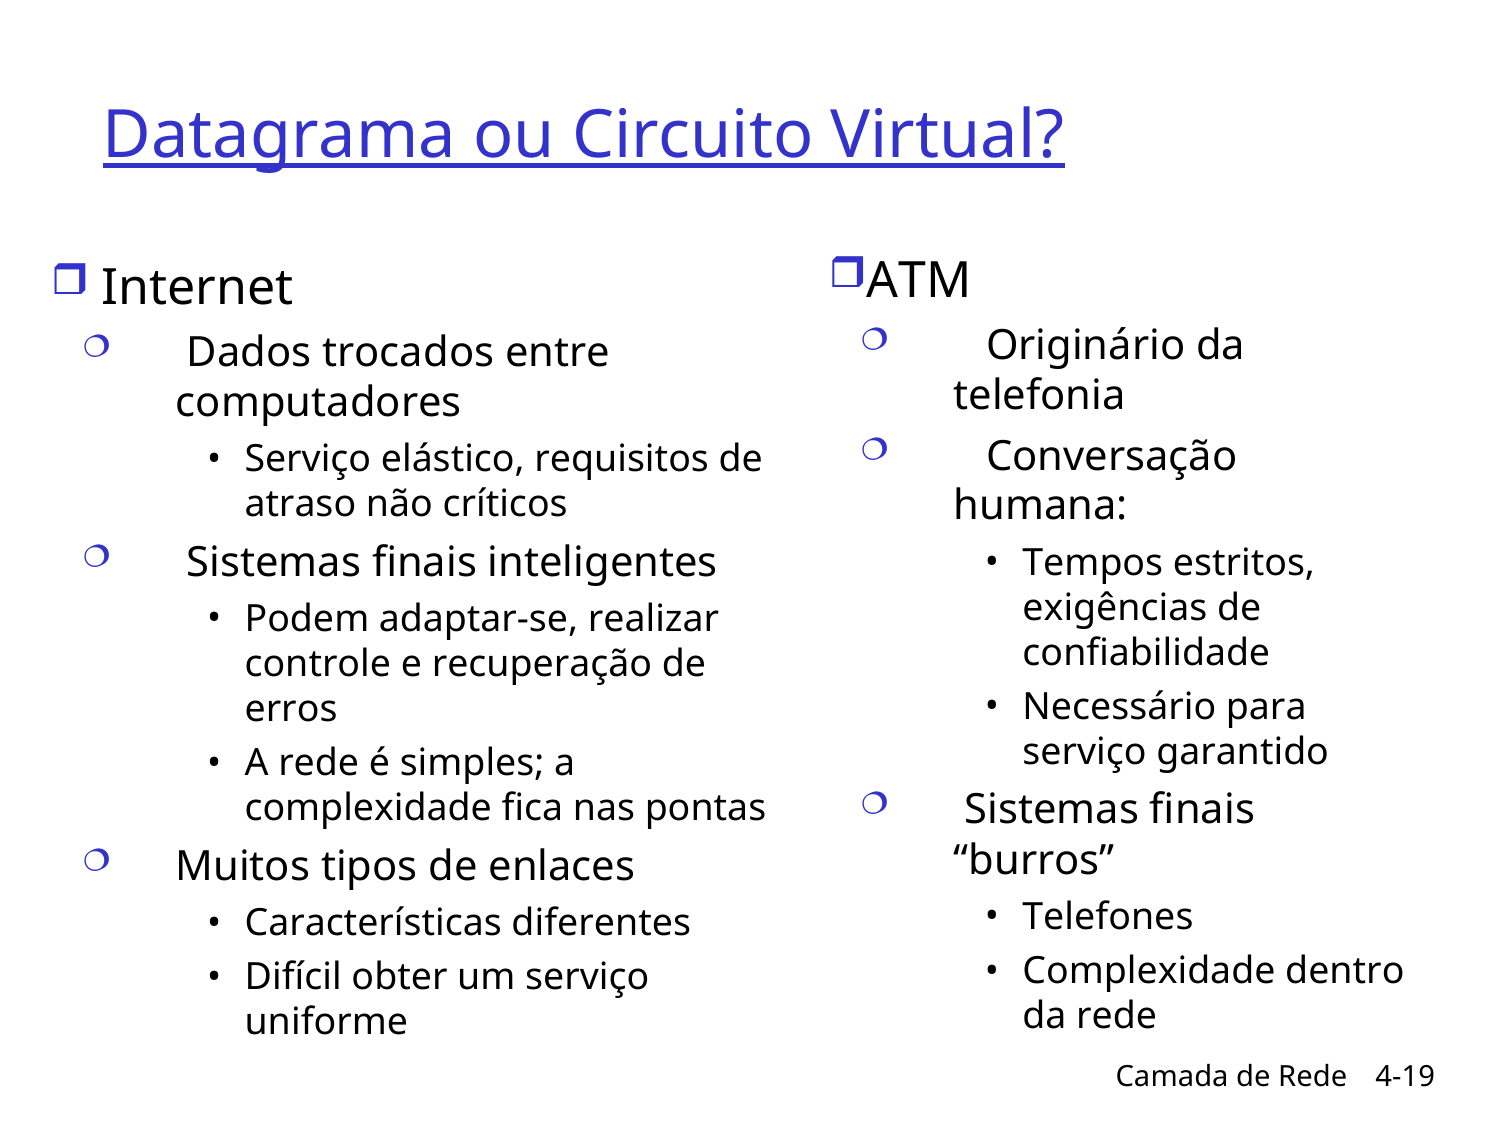

Datagrama ou Circuito Virtual?
ATM
 Originário da telefonia
 Conversação humana:
Tempos estritos, exigências de confiabilidade
Necessário para serviço garantido
 Sistemas finais “burros”
Telefones
Complexidade dentro da rede
 Internet
 Dados trocados entre computadores
Serviço elástico, requisitos de atraso não críticos
 Sistemas finais inteligentes
Podem adaptar-se, realizar controle e recuperação de erros
A rede é simples; a complexidade fica nas pontas
Muitos tipos de enlaces
Características diferentes
Difícil obter um serviço uniforme
Camada de Rede